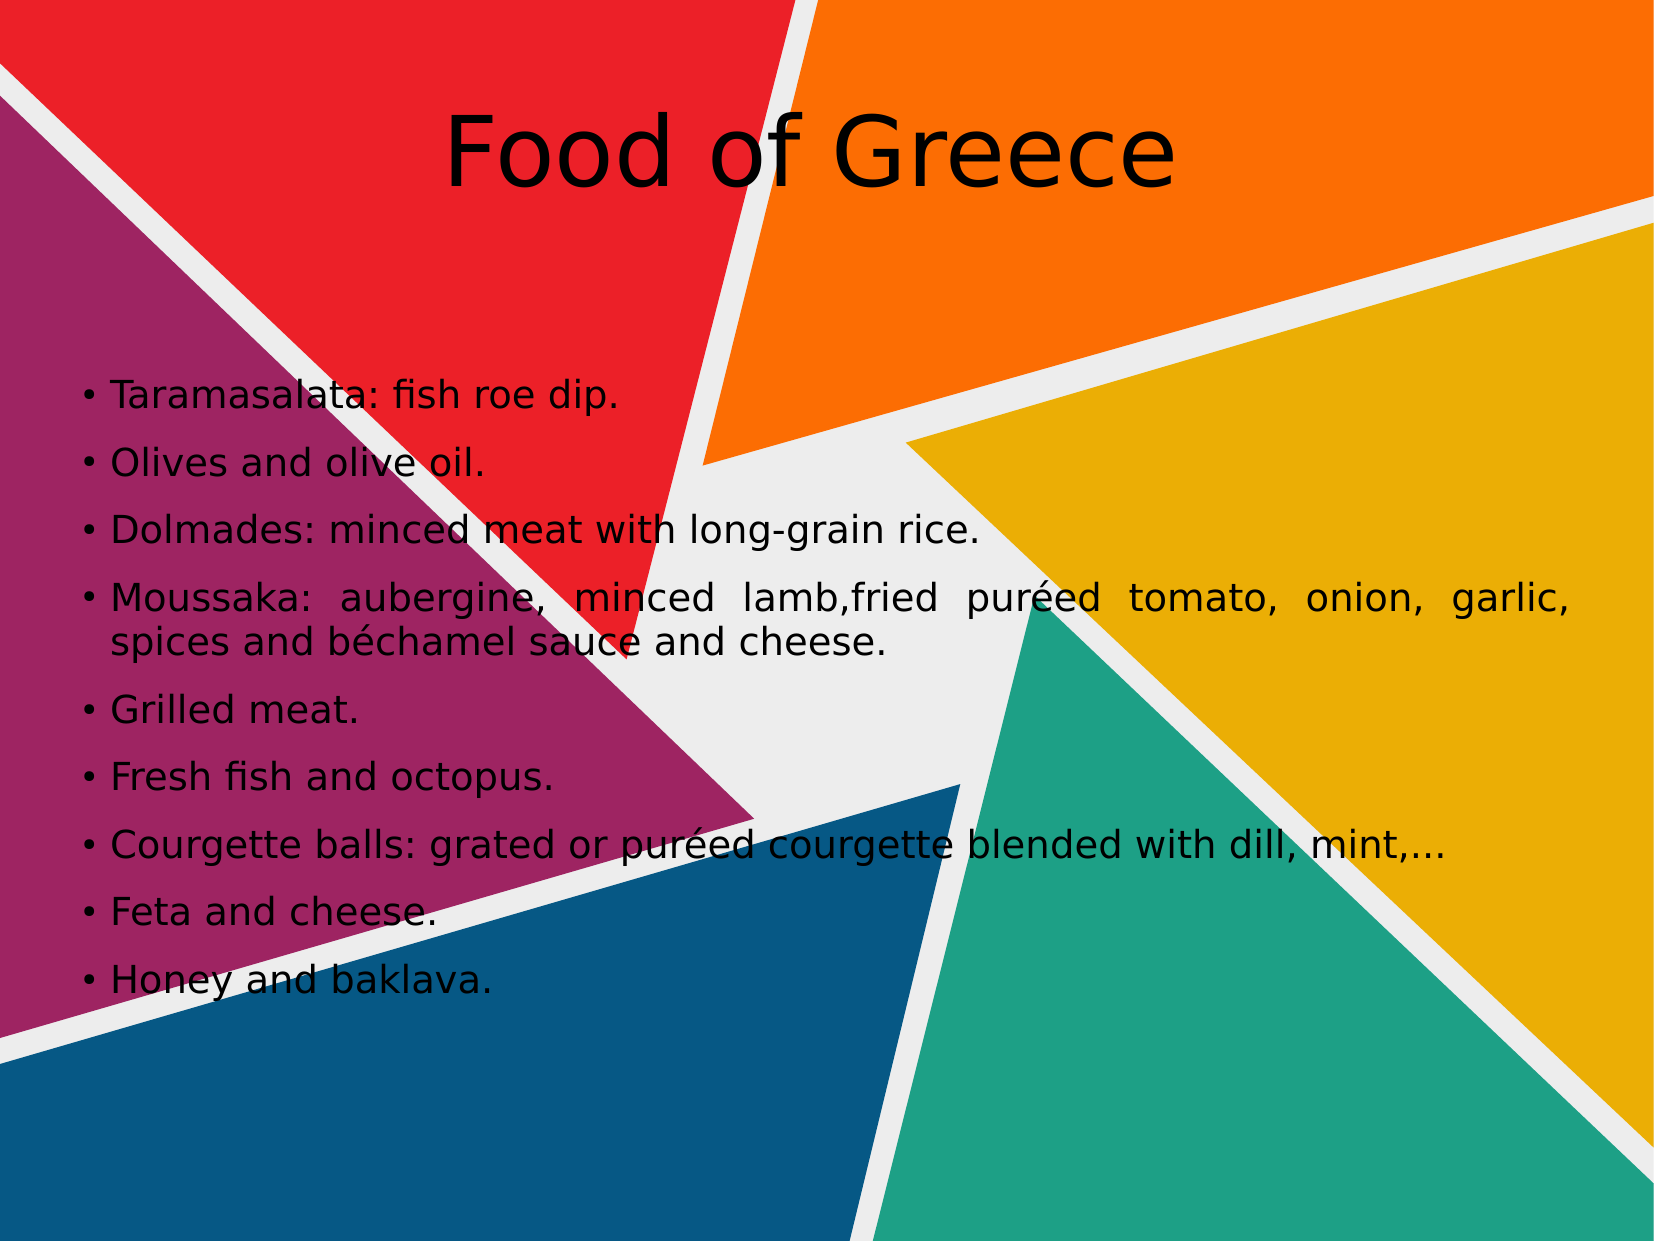

# Food of Greece
Taramasalata: fish roe dip.
Olives and olive oil.
Dolmades: minced meat with long-grain rice.
Moussaka: aubergine, minced lamb,fried puréed tomato, onion, garlic, spices and béchamel sauce and cheese.
Grilled meat.
Fresh fish and octopus.
Courgette balls: grated or puréed courgette blended with dill, mint,...
Feta and cheese.
Honey and baklava.